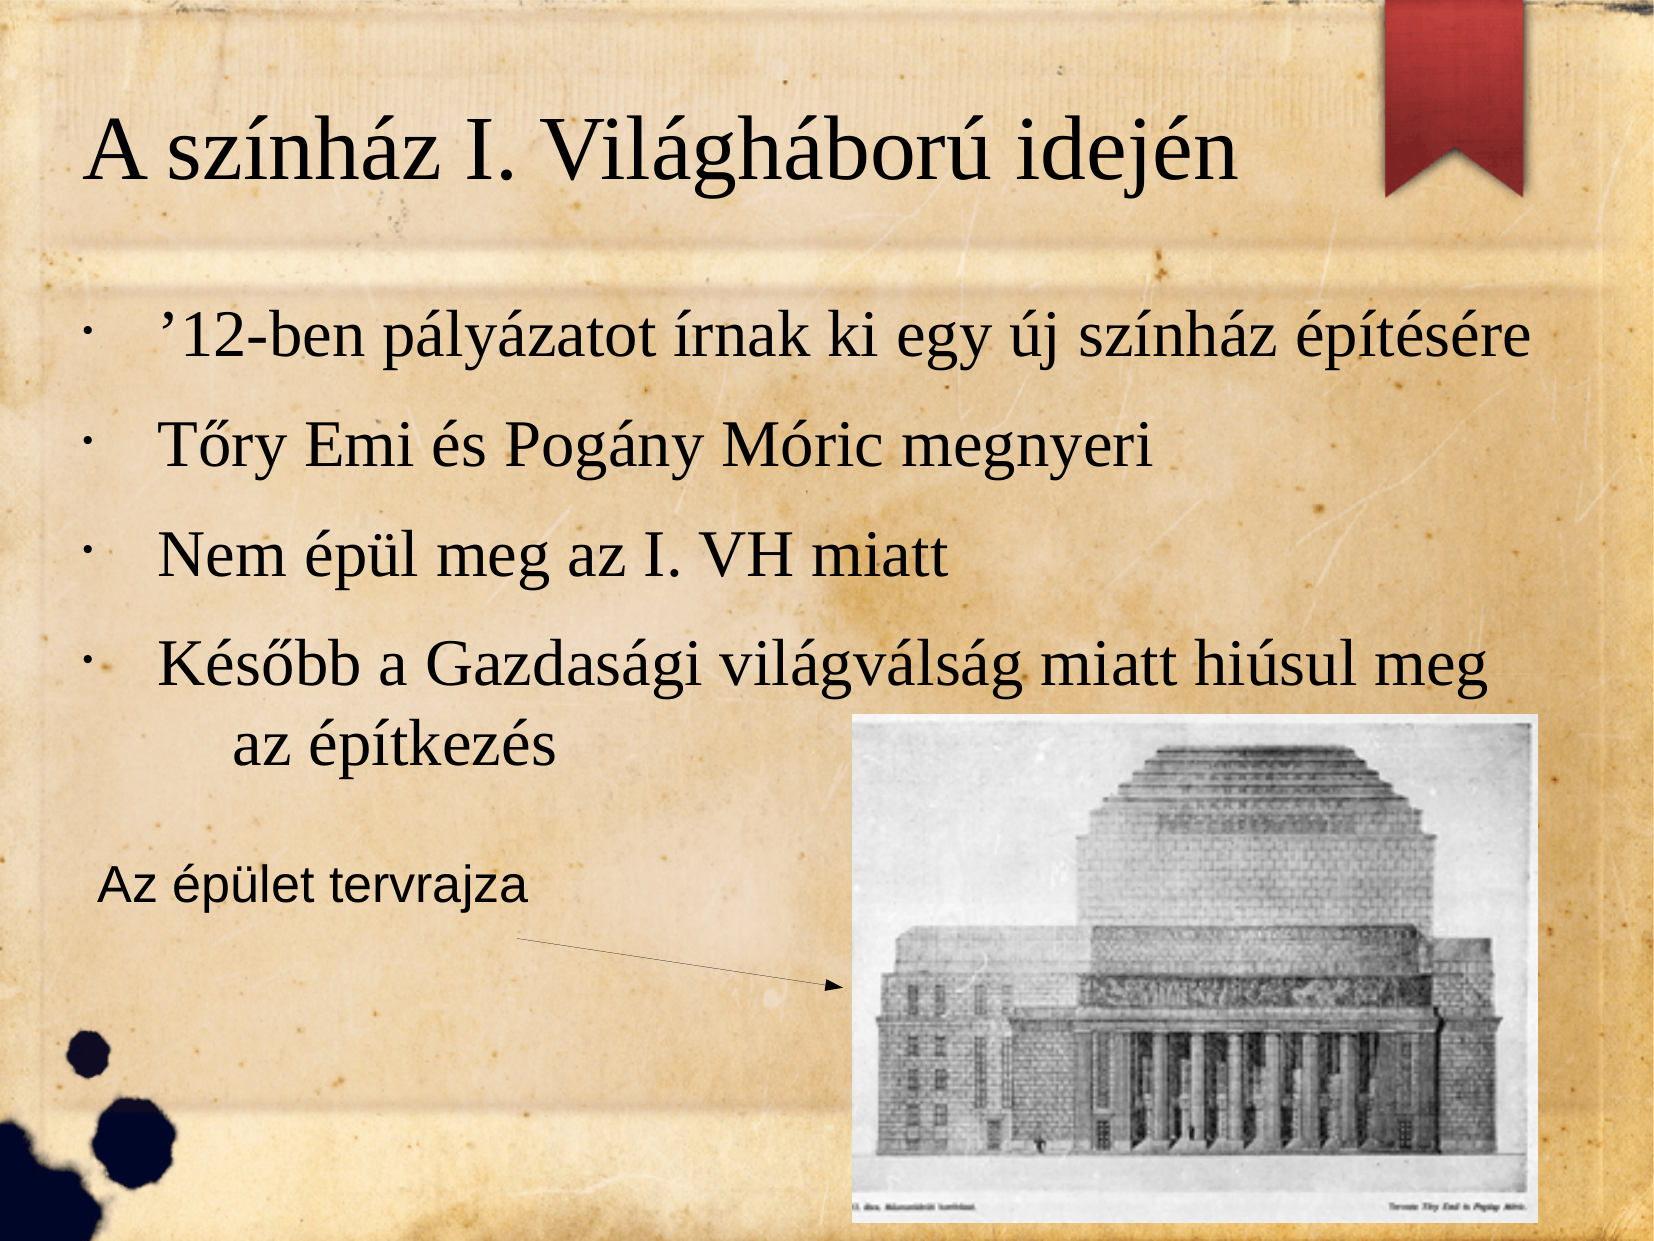

# A színház I. Világháború idején
’12-ben pályázatot írnak ki egy új színház építésére
Tőry Emi és Pogány Móric megnyeri
Nem épül meg az I. VH miatt
Később a Gazdasági világválság miatt hiúsul meg az építkezés
Az épület tervrajza